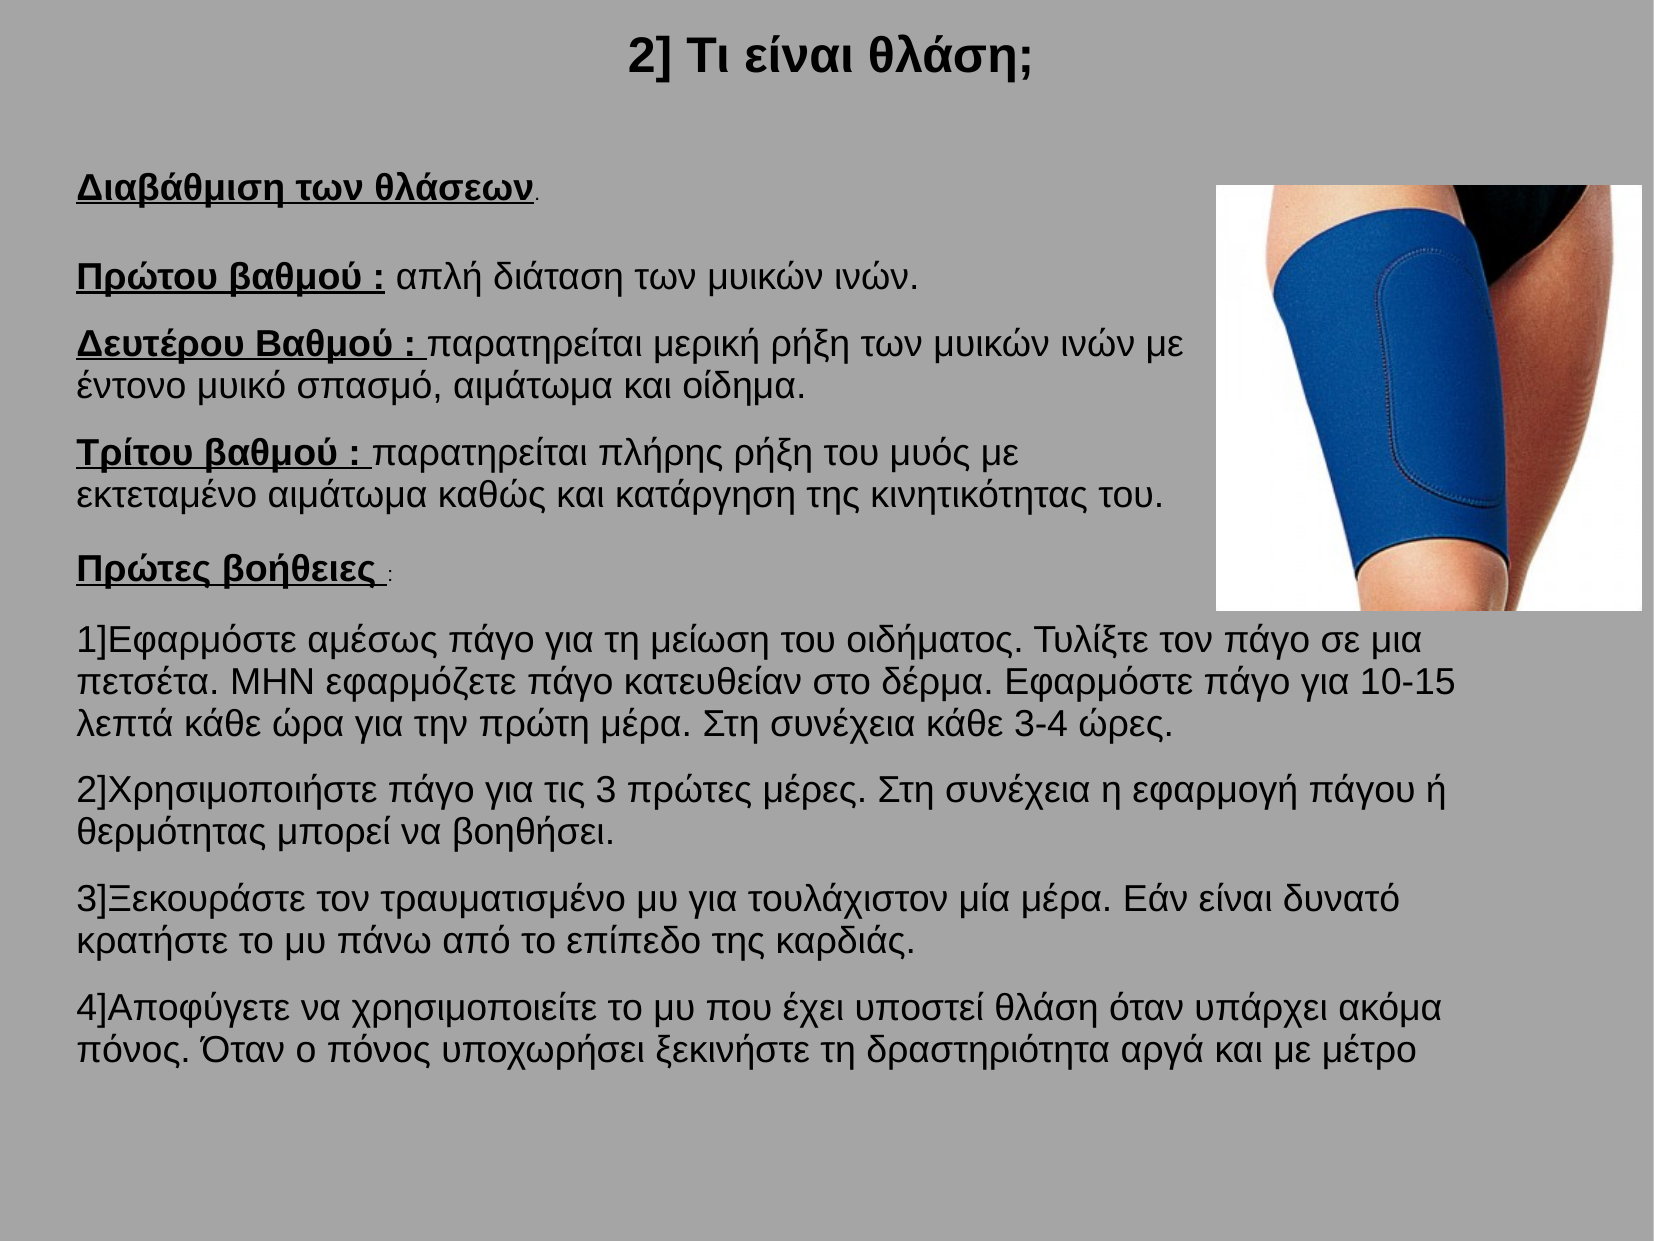

2] Τι είναι θλάση;
Διαβάθμιση των θλάσεων.
Πρώτου βαθμού : απλή διάταση των μυικών ινών.
Δευτέρου Βαθμού : παρατηρείται μερική ρήξη των μυικών ινών με έντονο μυικό σπασμό, αιμάτωμα και οίδημα.
Τρίτου βαθμού : παρατηρείται πλήρης ρήξη του μυός με εκτεταμένο αιμάτωμα καθώς και κατάργηση της κινητικότητας του.
Πρώτες βοήθειες :
1]Εφαρμόστε αμέσως πάγο για τη μείωση του οιδήματος. Τυλίξτε τον πάγο σε μια πετσέτα. ΜΗΝ εφαρμόζετε πάγο κατευθείαν στο δέρμα. Εφαρμόστε πάγο για 10-15 λεπτά κάθε ώρα για την πρώτη μέρα. Στη συνέχεια κάθε 3-4 ώρες.
2]Χρησιμοποιήστε πάγο για τις 3 πρώτες μέρες. Στη συνέχεια η εφαρμογή πάγου ή θερμότητας μπορεί να βοηθήσει.
3]Ξεκουράστε τον τραυματισμένο μυ για τουλάχιστον μία μέρα. Εάν είναι δυνατό κρατήστε το μυ πάνω από το επίπεδο της καρδιάς.
4]Αποφύγετε να χρησιμοποιείτε το μυ που έχει υποστεί θλάση όταν υπάρχει ακόμα πόνος. Όταν ο πόνος υποχωρήσει ξεκινήστε τη δραστηριότητα αργά και με μέτρο